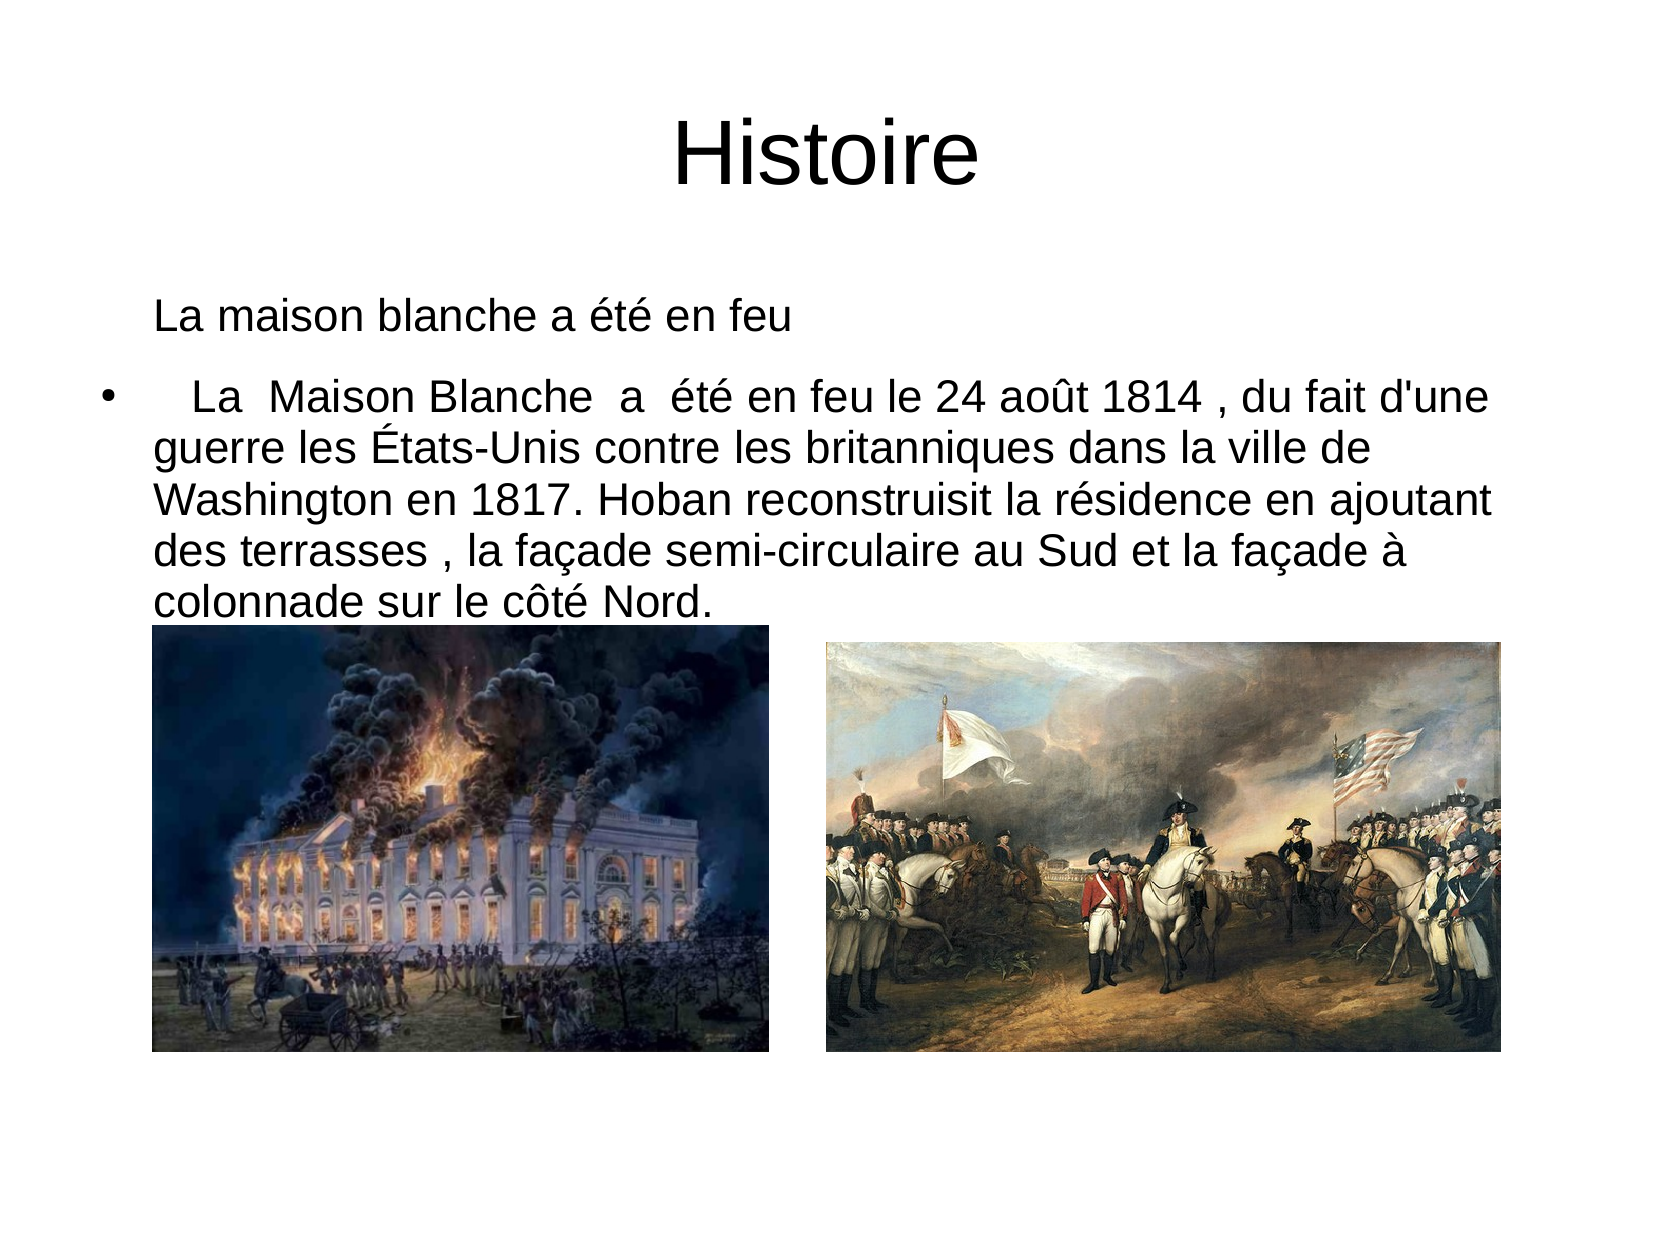

# Histoire
La maison blanche a été en feu
 La Maison Blanche a été en feu le 24 août 1814 , du fait d'une guerre les États-Unis contre les britanniques dans la ville de Washington en 1817. Hoban reconstruisit la résidence en ajoutant des terrasses , la façade semi-circulaire au Sud et la façade à colonnade sur le côté Nord.